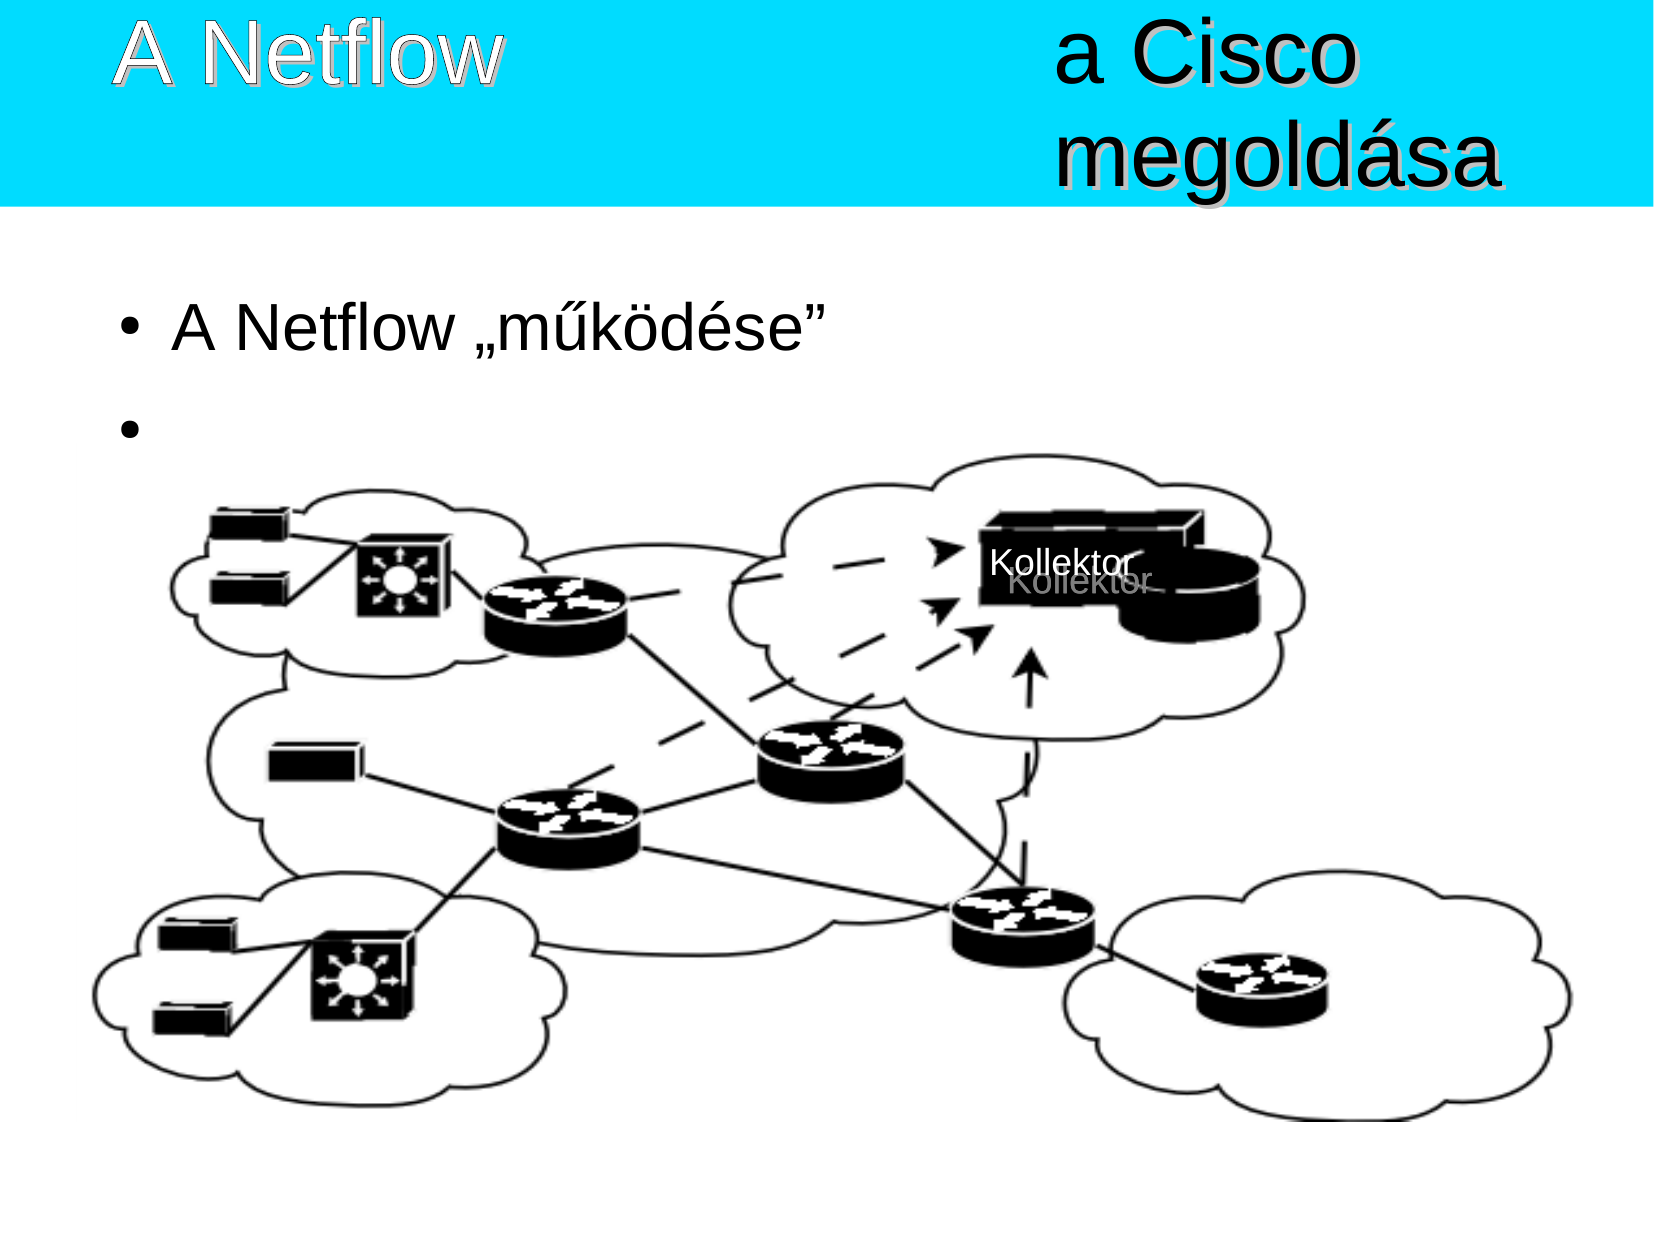

A Netflow	a Cisco 						megoldása
# A Netflow
A Netflow „működése”
Kollektor